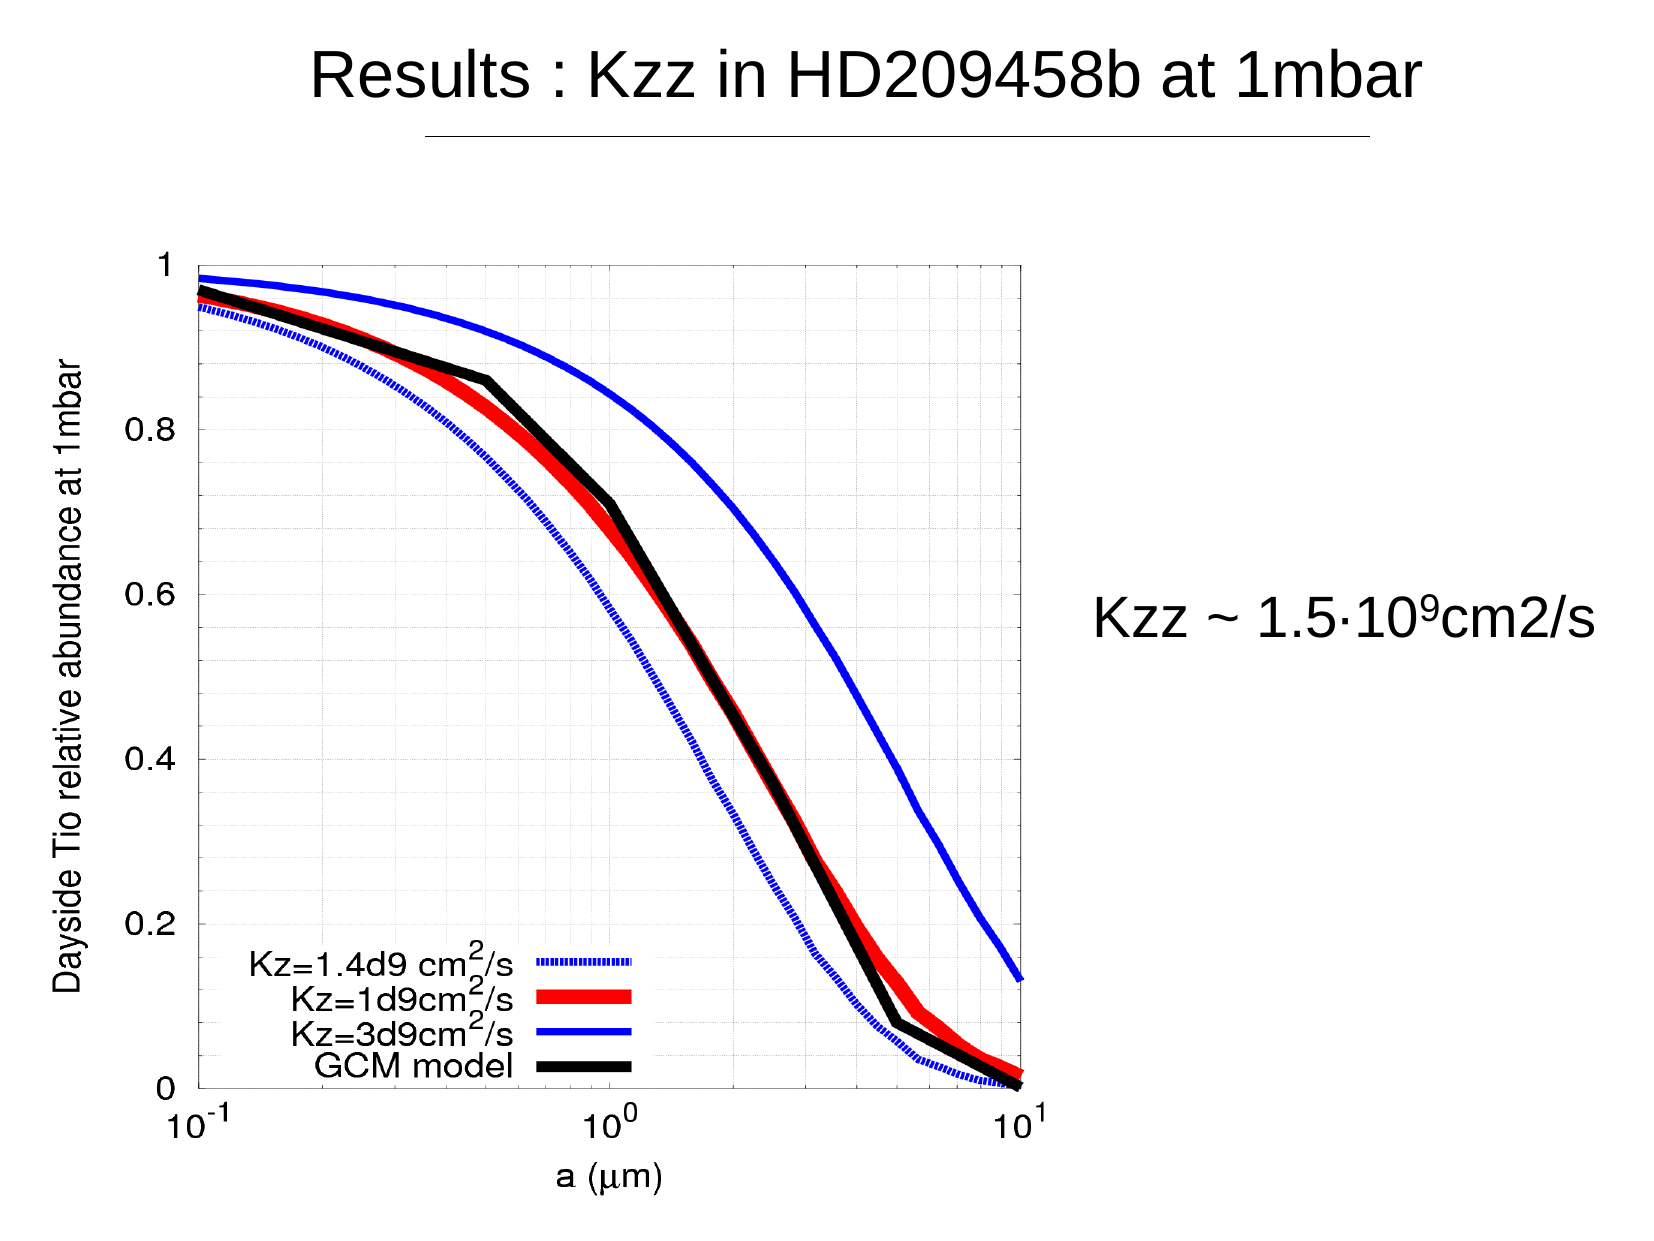

Results : Kzz in HD209458b at 1mbar
Kzz ~ 1.5∙109cm2/s